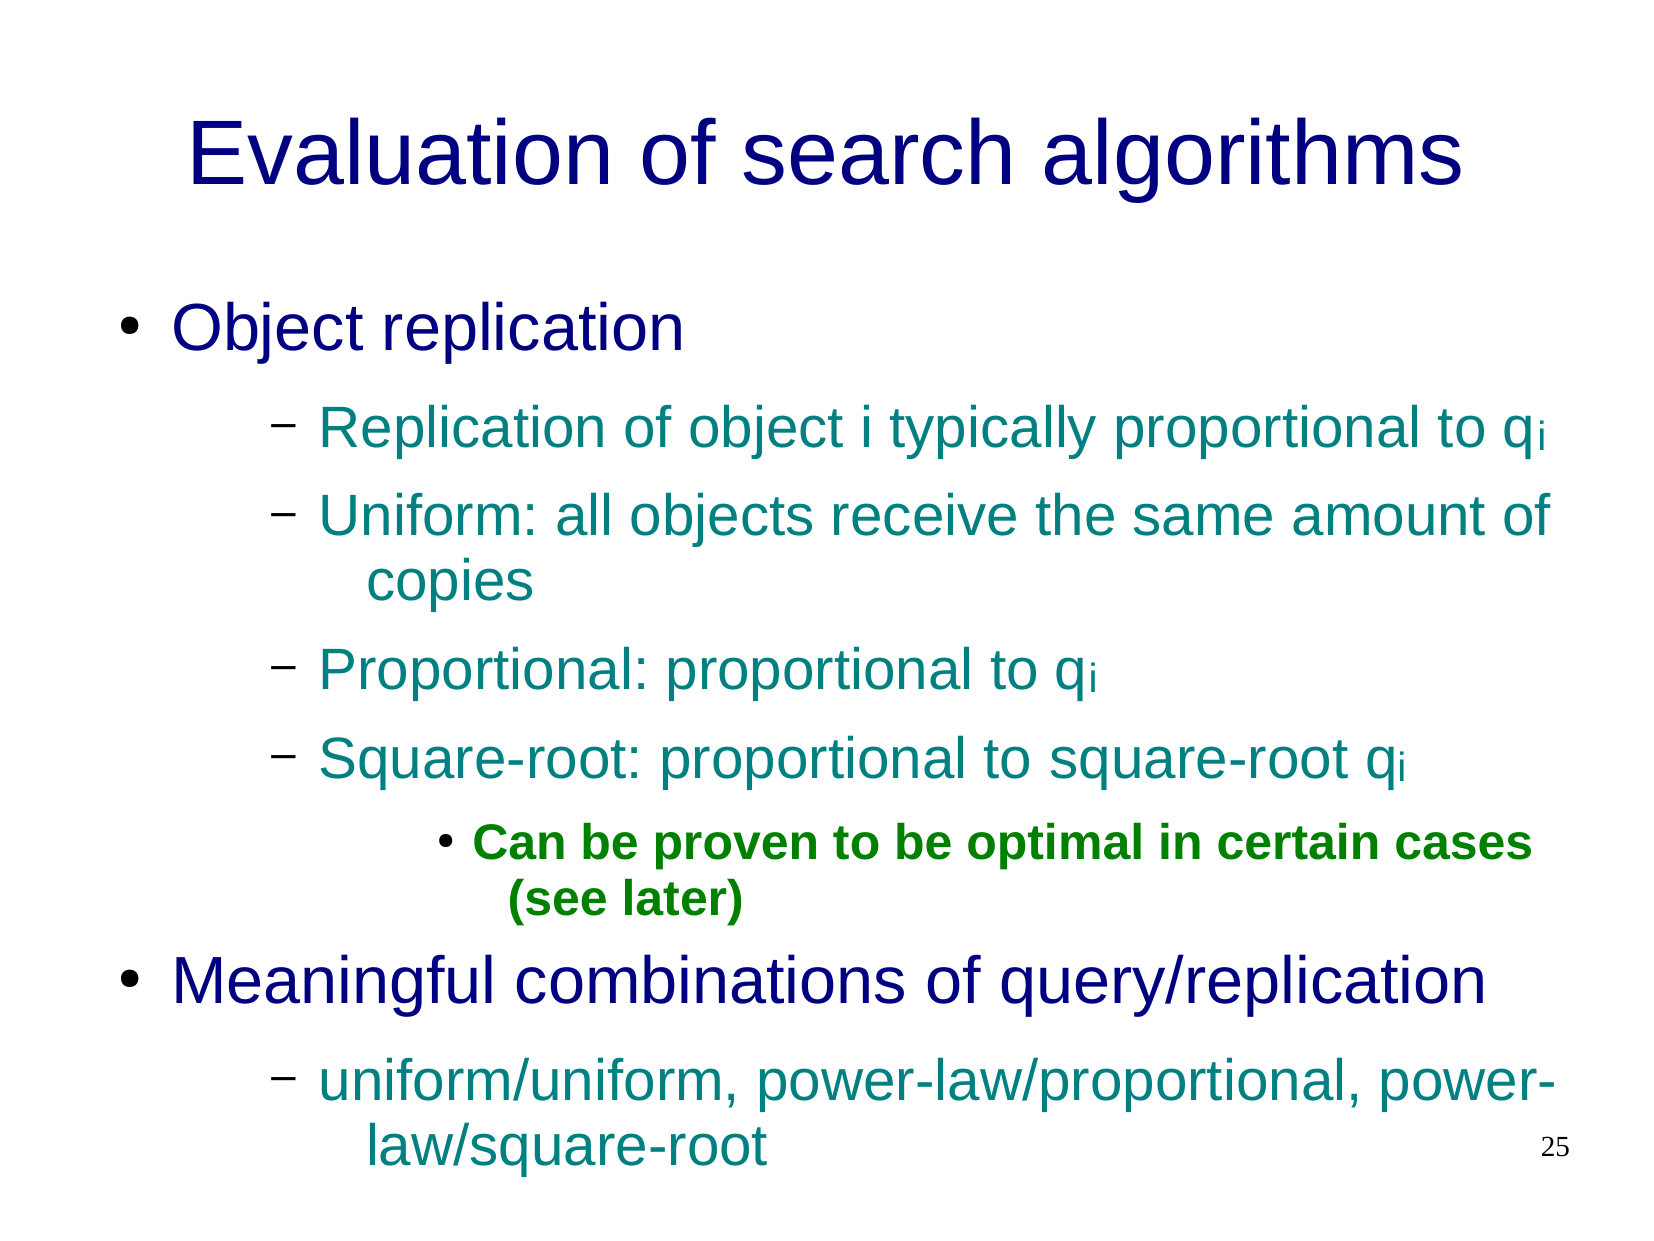

# Evaluation of search algorithms
Object replication
Replication of object i typically proportional to qi
Uniform: all objects receive the same amount of copies
Proportional: proportional to qi
Square-root: proportional to square-root qi
Can be proven to be optimal in certain cases (see later)
Meaningful combinations of query/replication
uniform/uniform, power-law/proportional, power-law/square-root
25